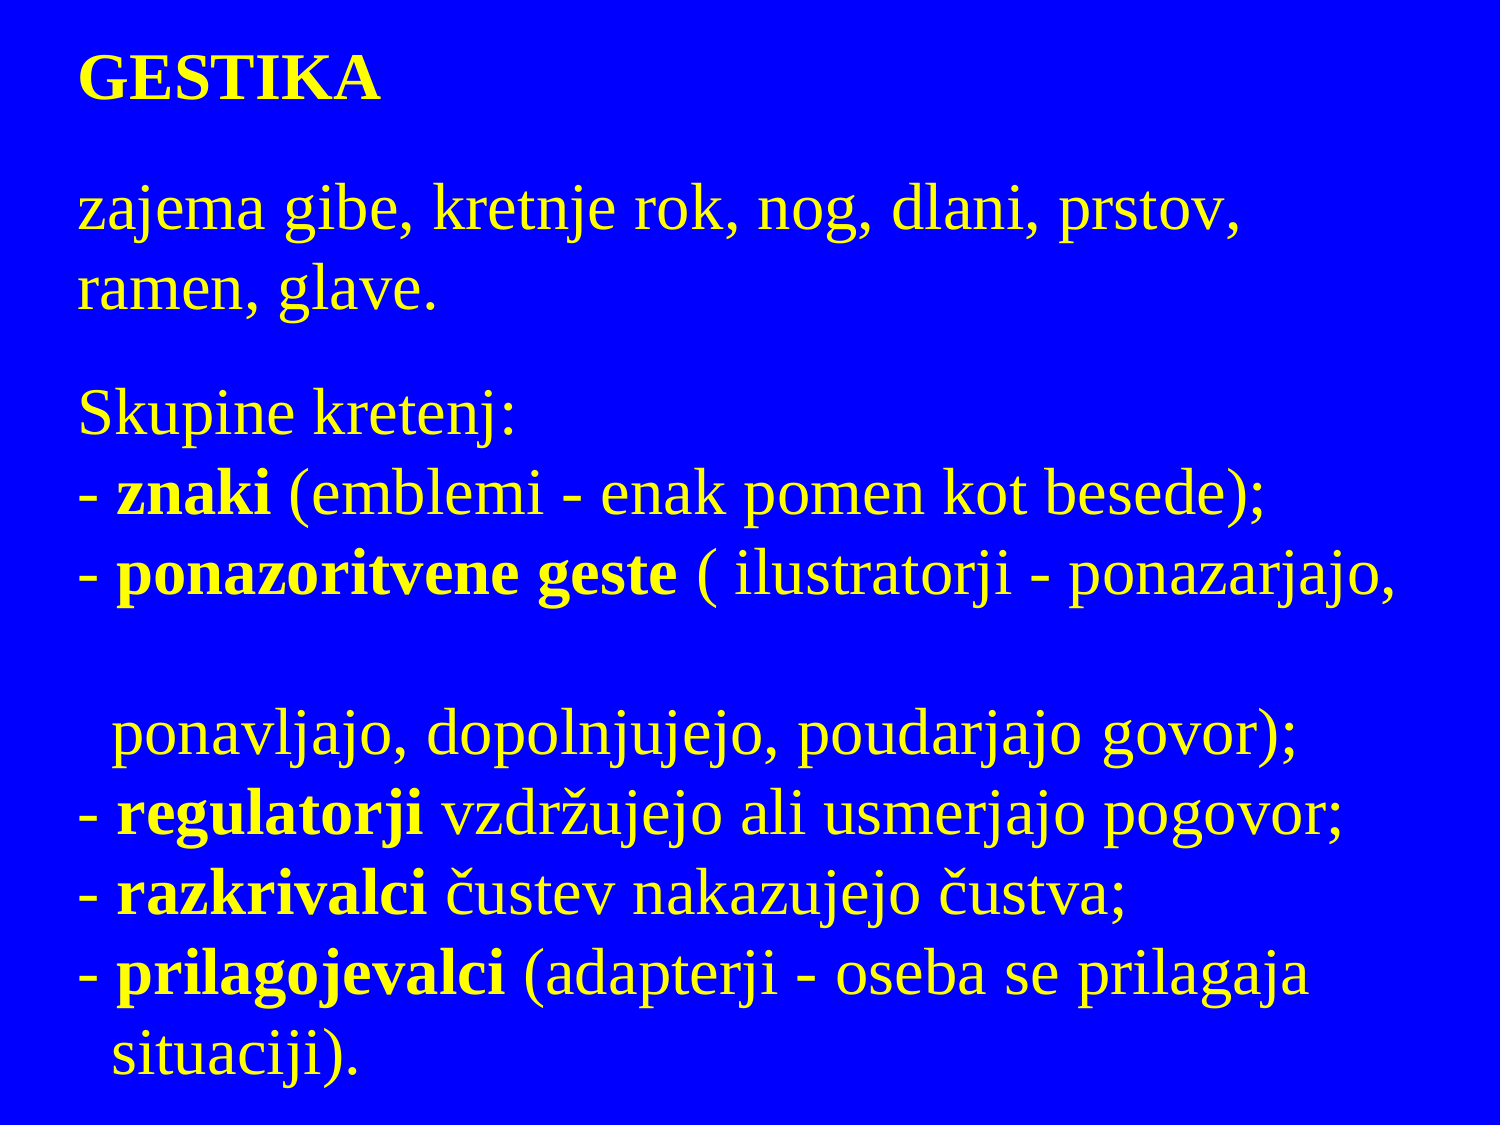

# GESTIKA zajema gibe, kretnje rok, nog, dlani, prstov, ramen, glave. Skupine kretenj: - znaki (emblemi - enak pomen kot besede); - ponazoritvene geste ( ilustratorji - ponazarjajo, ponavljajo, dopolnjujejo, poudarjajo govor); - regulatorji vzdržujejo ali usmerjajo pogovor; - razkrivalci čustev nakazujejo čustva; - prilagojevalci (adapterji - oseba se prilagaja situaciji).